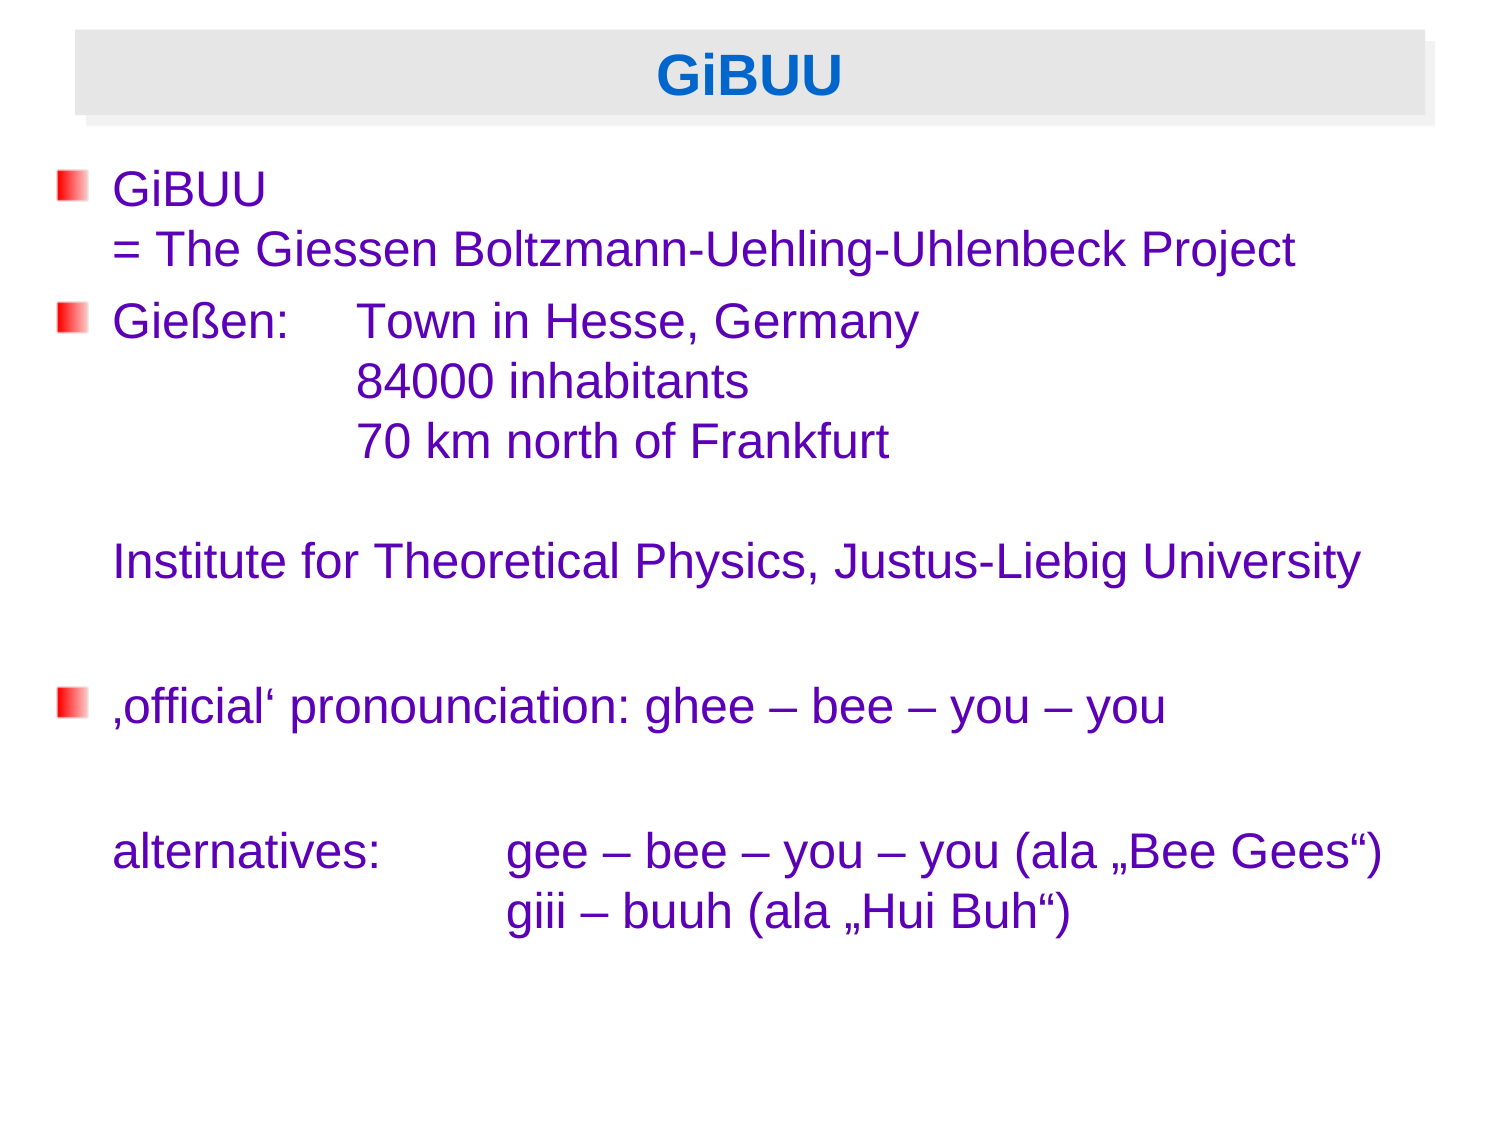

# GiBUU
GiBUU
= The Giessen Boltzmann-Uehling-Uhlenbeck Project
Gießen:	Town in Hesse, Germany
		84000 inhabitants
		70 km north of Frankfurt
Institute for Theoretical Physics, Justus-Liebig University
‚official‘ pronounciation: ghee – bee – you – you
alternatives:	gee – bee – you – you (ala „Bee Gees“)
			giii – buuh (ala „Hui Buh“)